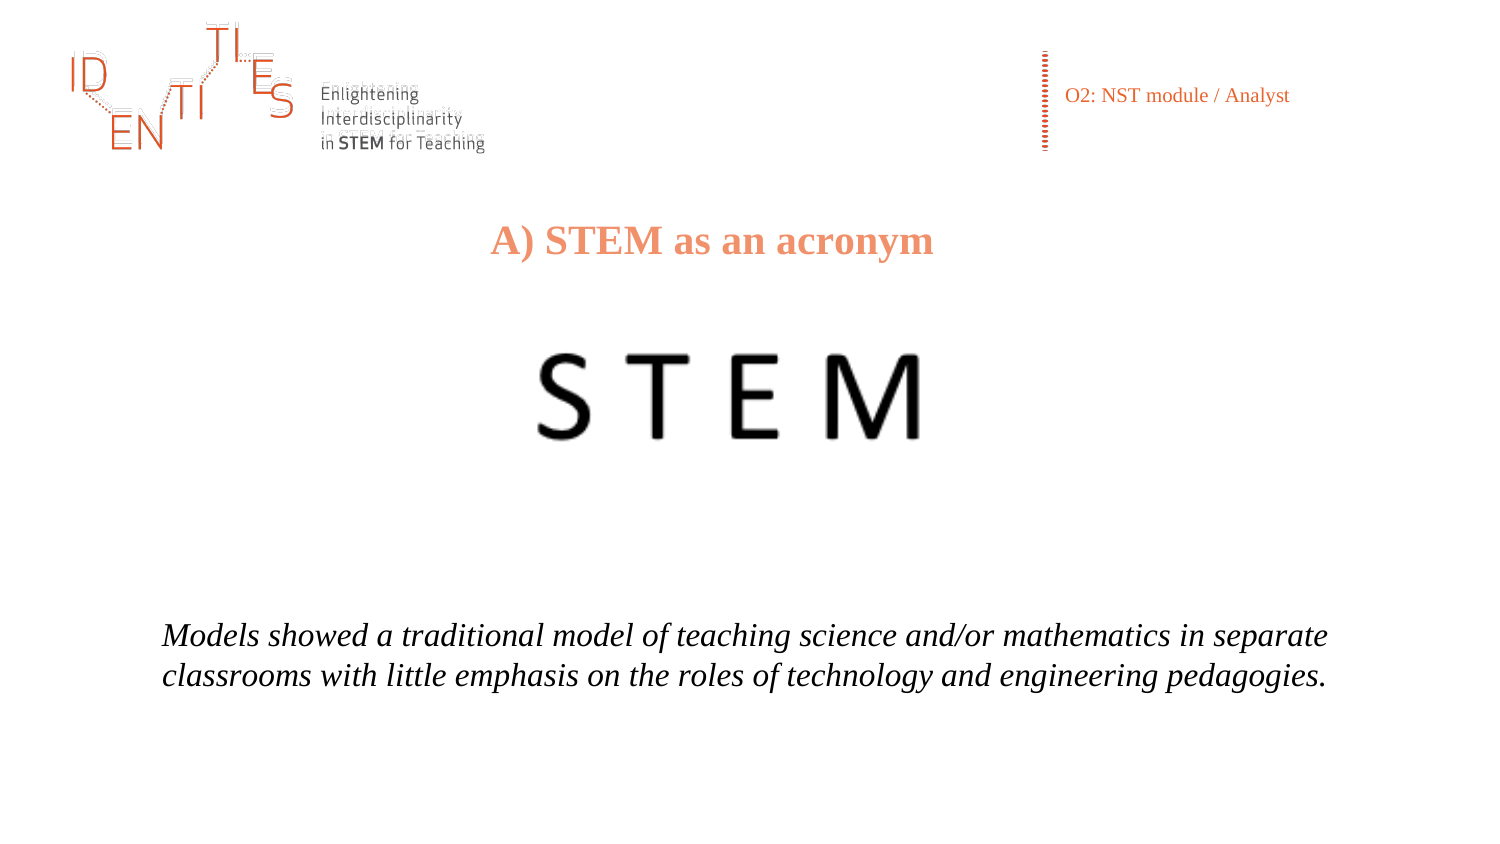

O2: NST module / Analyst
A) STEM as an acronym
Models showed a traditional model of teaching science and/or mathematics in separate classrooms with little emphasis on the roles of technology and engineering pedagogies.